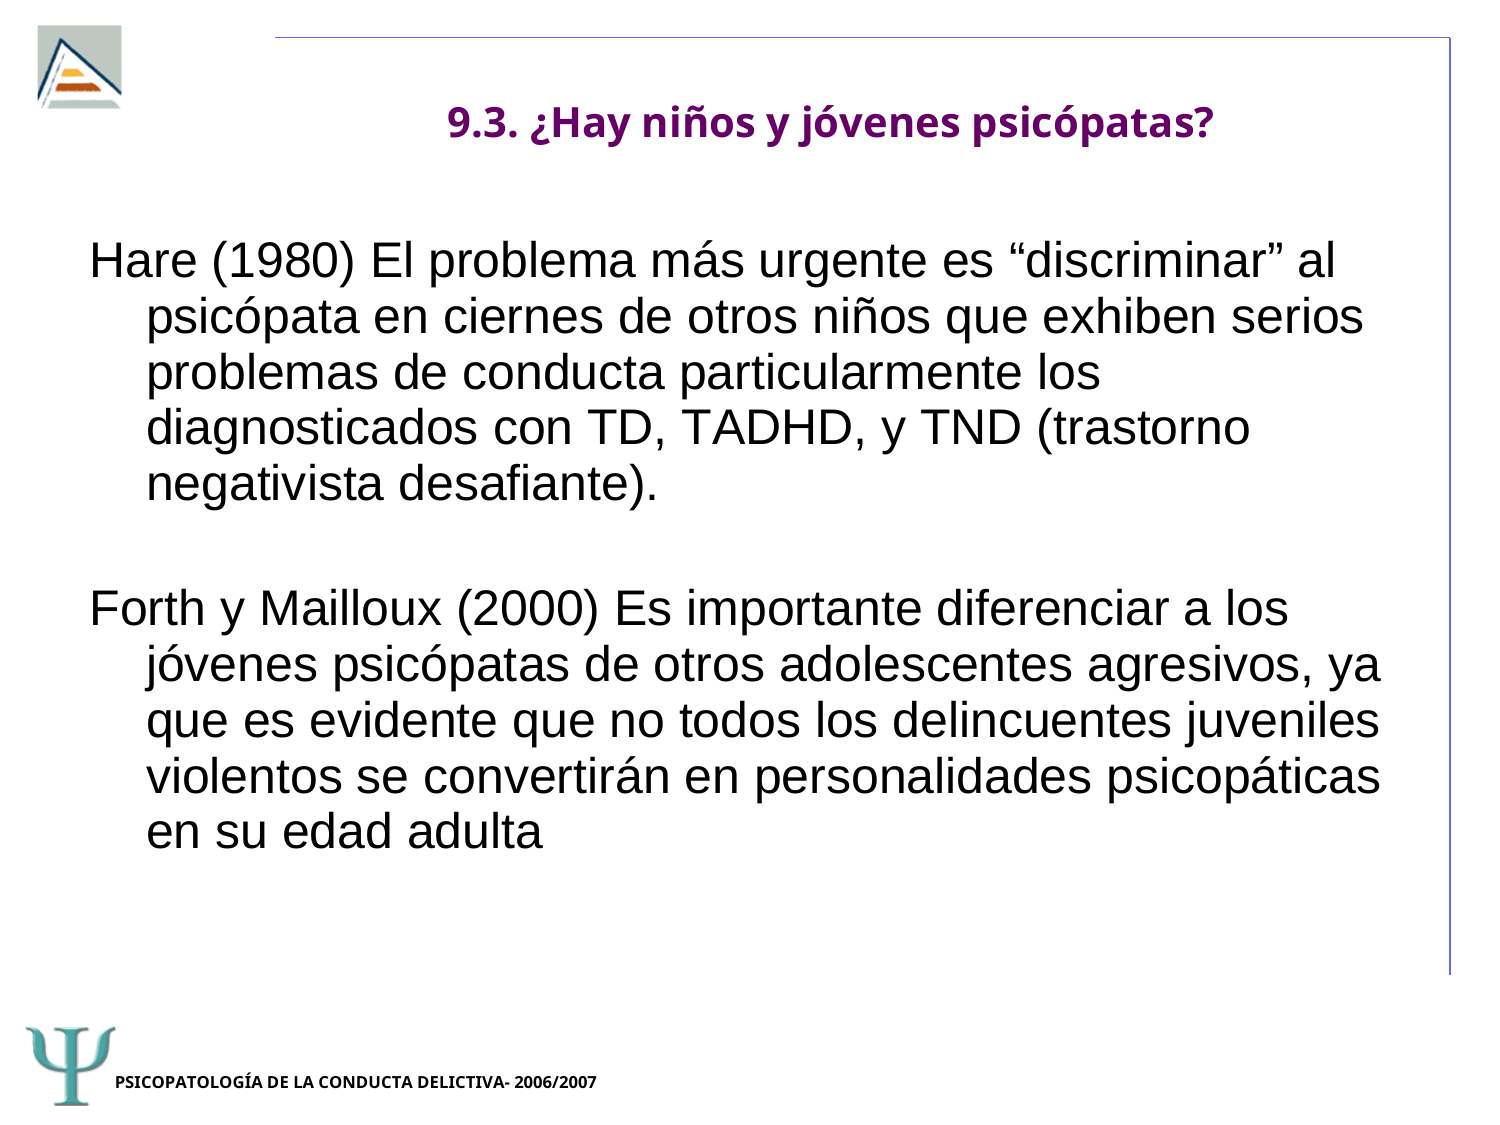

# 9.3. ¿Hay niños y jóvenes psicópatas?
Hare (1980) El problema más urgente es “discriminar” al psicópata en ciernes de otros niños que exhiben serios problemas de conducta particularmente los diagnosticados con TD, TADHD, y TND (trastorno negativista desafiante).
Forth y Mailloux (2000) Es importante diferenciar a los jóvenes psicópatas de otros adolescentes agresivos, ya que es evidente que no todos los delincuentes juveniles violentos se convertirán en personalidades psicopáticas en su edad adulta